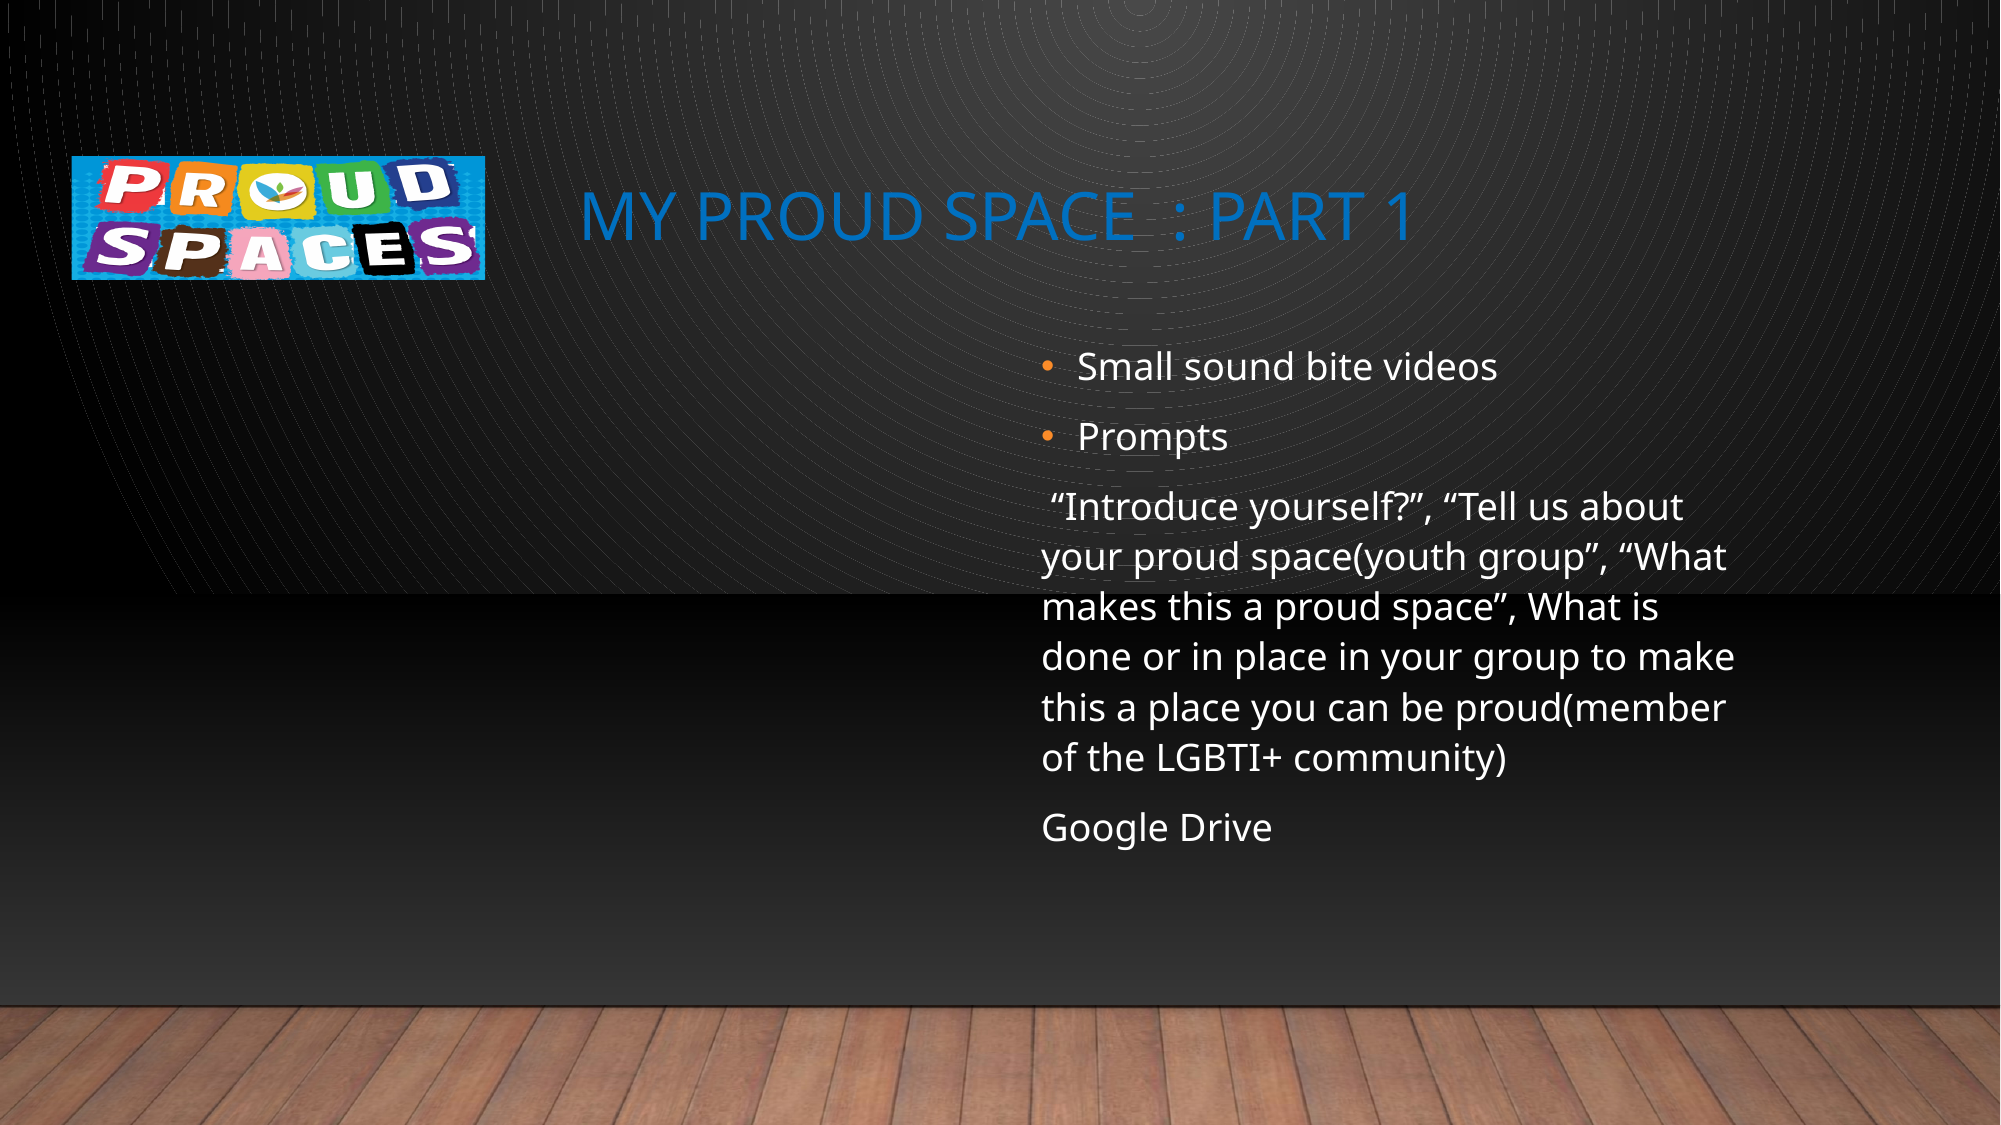

# My Proud Space : Part 1
Small sound bite videos
Prompts
 “Introduce yourself?”, “Tell us about your proud space(youth group”, “What makes this a proud space”, What is done or in place in your group to make this a place you can be proud(member of the LGBTI+ community)
Google Drive